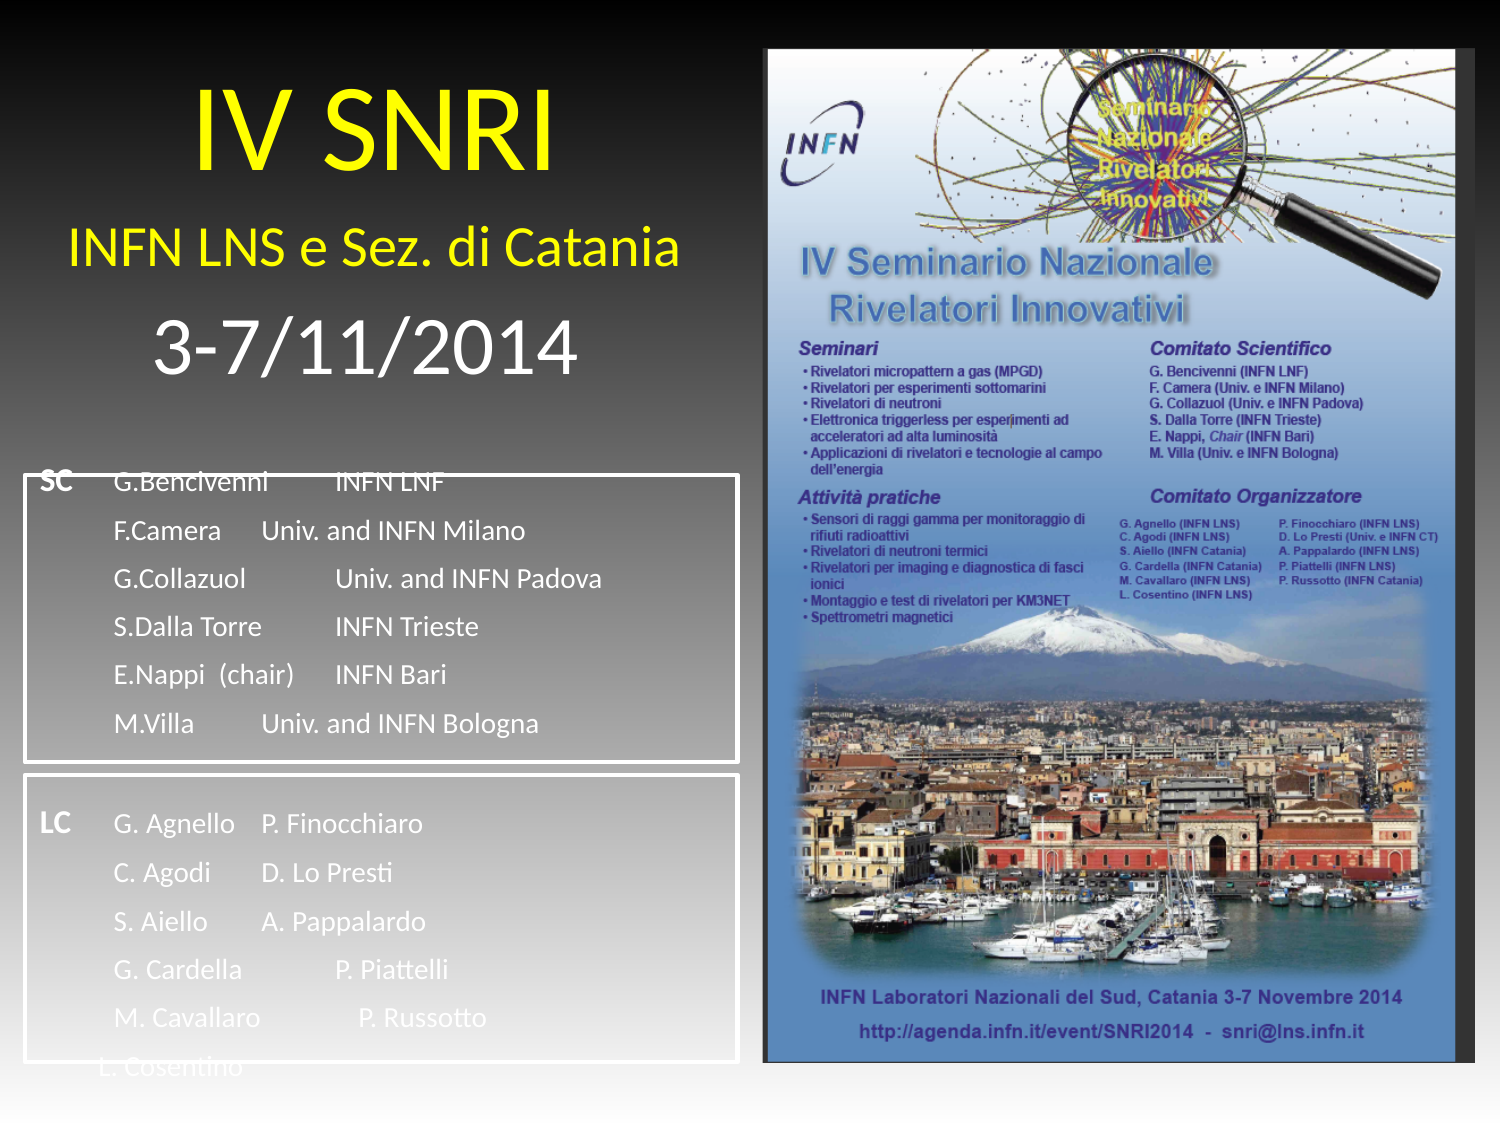

# IV SNRI
INFN LNS e Sez. di Catania
3-7/11/2014
SC 	G.Bencivenni 	INFN LNF
	F.Camera    	Univ. and INFN Milano
	G.Collazuol    	Univ. and INFN Padova
	S.Dalla Torre    	INFN Trieste
	E.Nappi  (chair)  	INFN Bari
	M.Villa    	Univ. and INFN Bologna
LC	G. Agnello	P. Finocchiaro
	C. Agodi 	D. Lo Presti
	S. Aiello  	A. Pappalardo
	G. Cardella   	P. Piattelli
	M. Cavallaro P. Russotto
 L. Cosentino